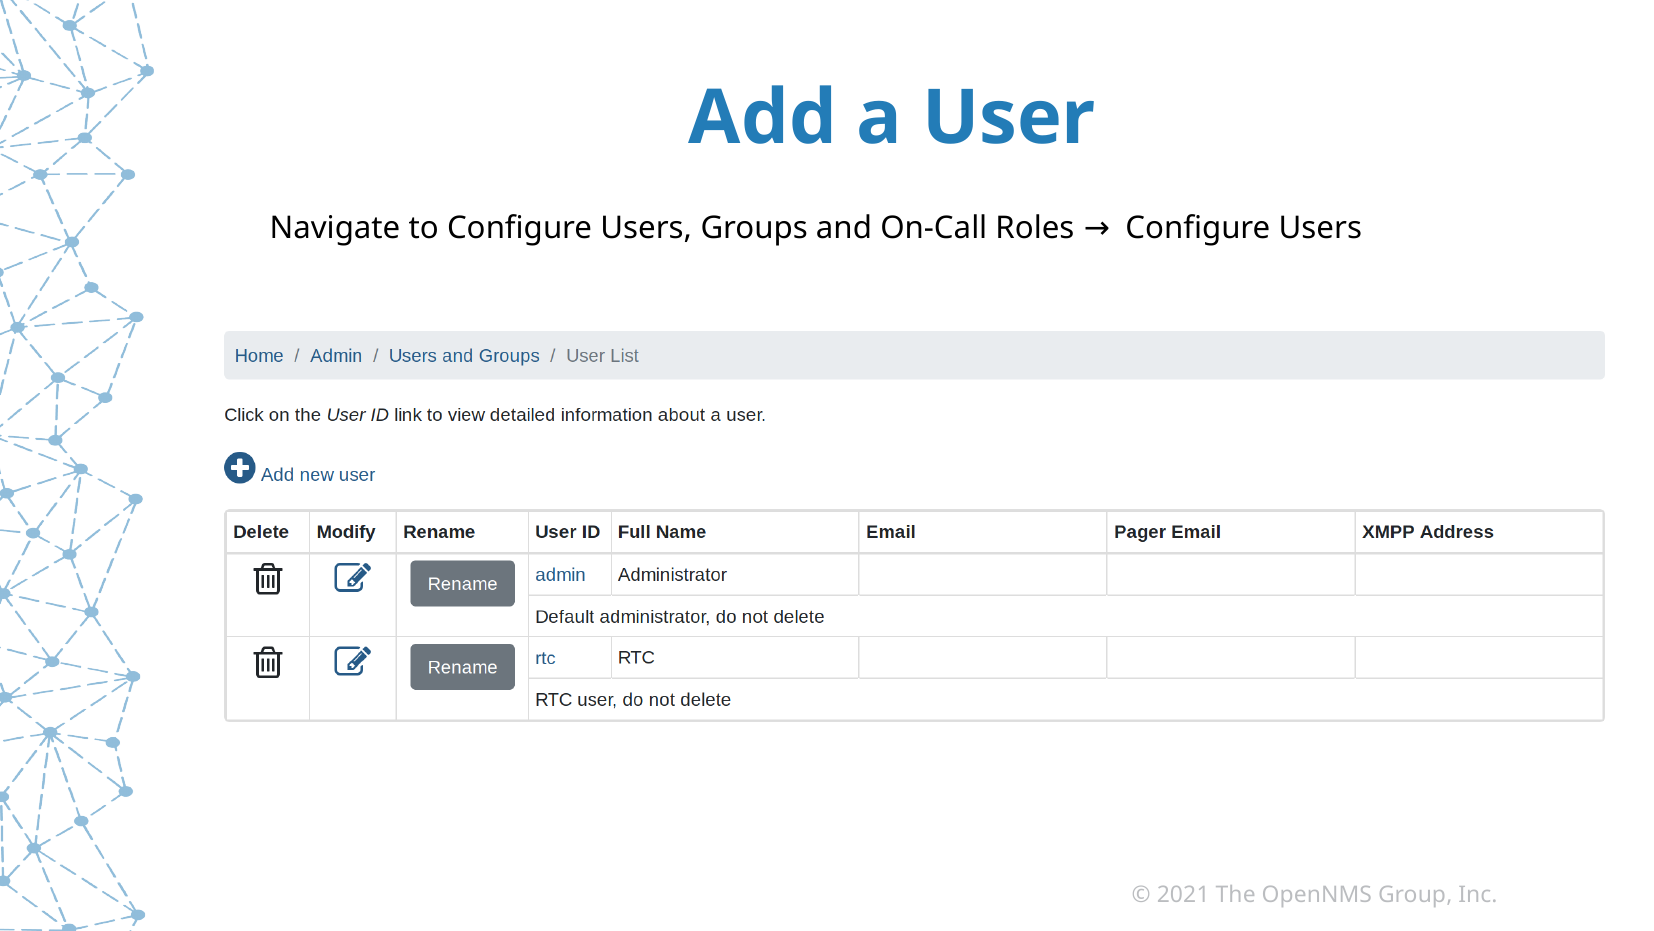

# Add a User
Navigate to Configure Users, Groups and On-Call Roles → Configure Users